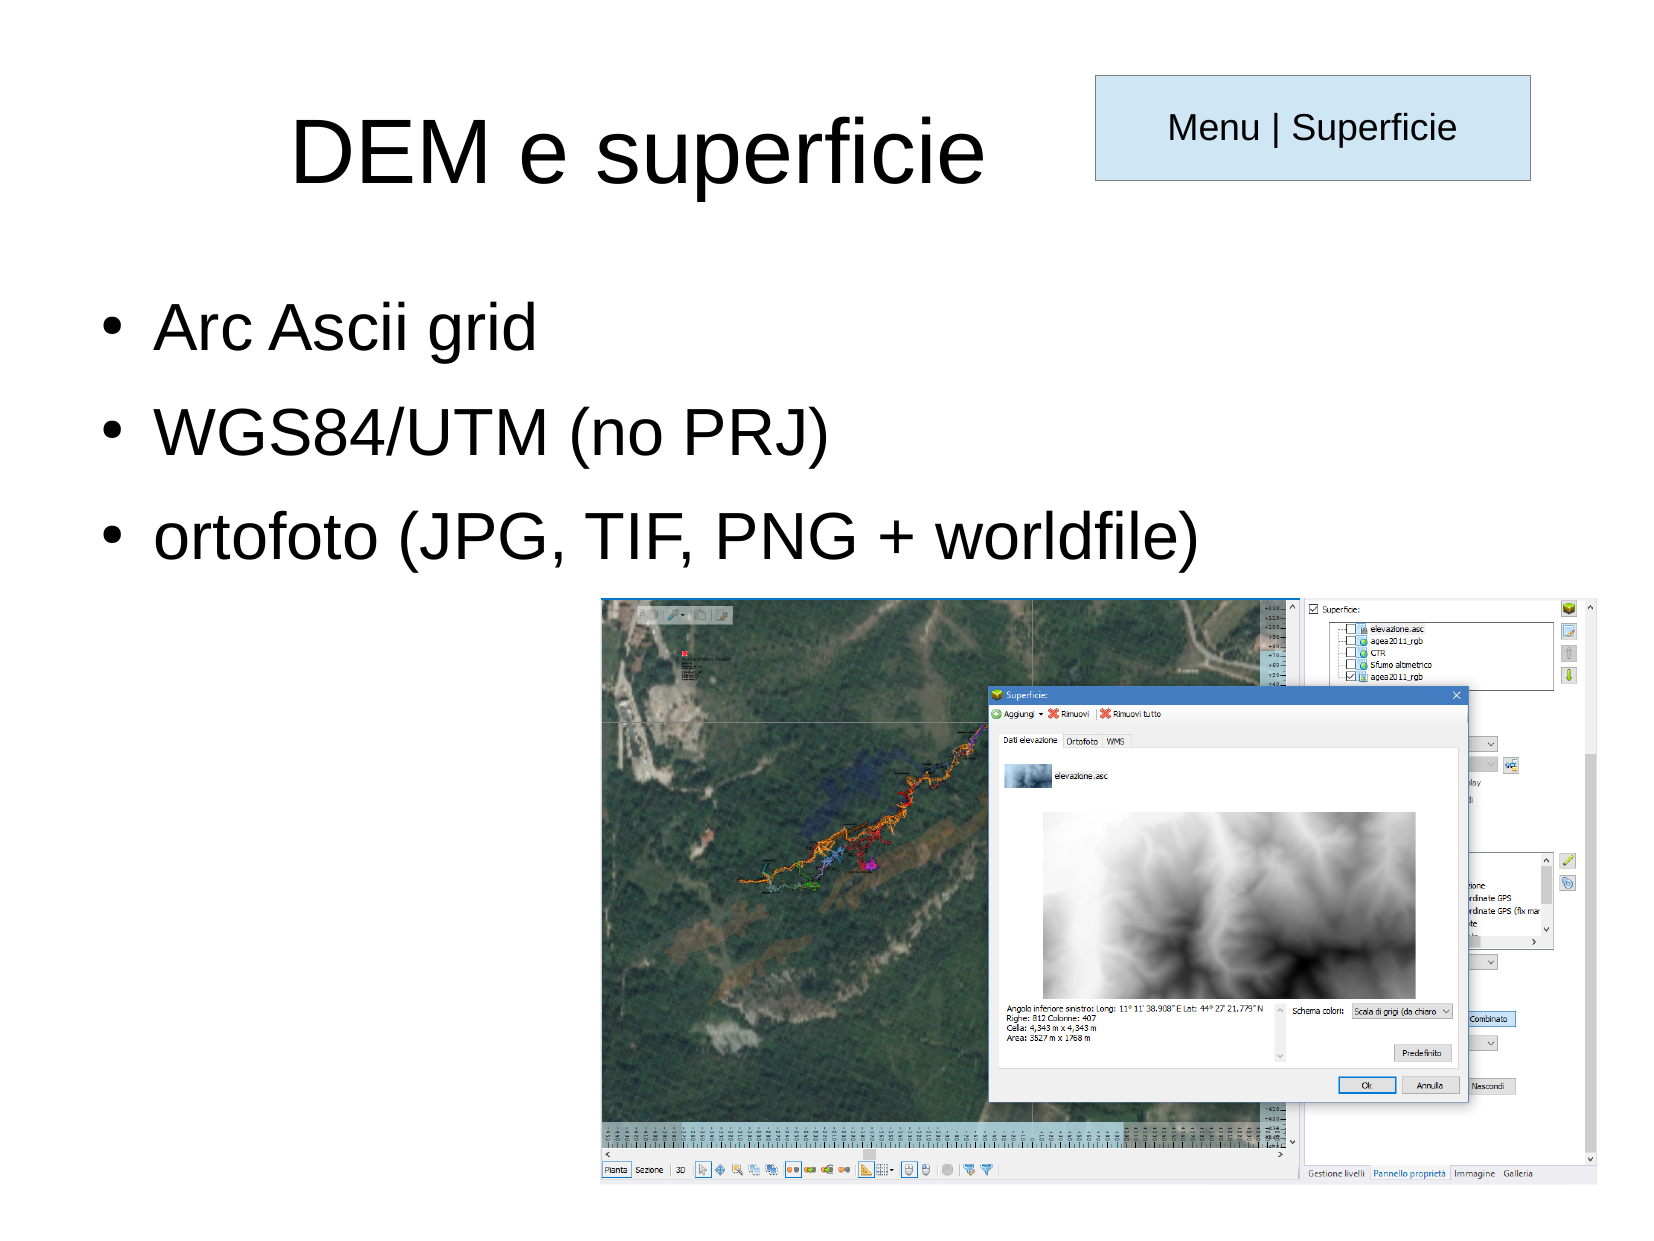

# DEM e superficie
Menu | Superficie
Arc Ascii grid
WGS84/UTM (no PRJ)
ortofoto (JPG, TIF, PNG + worldfile)